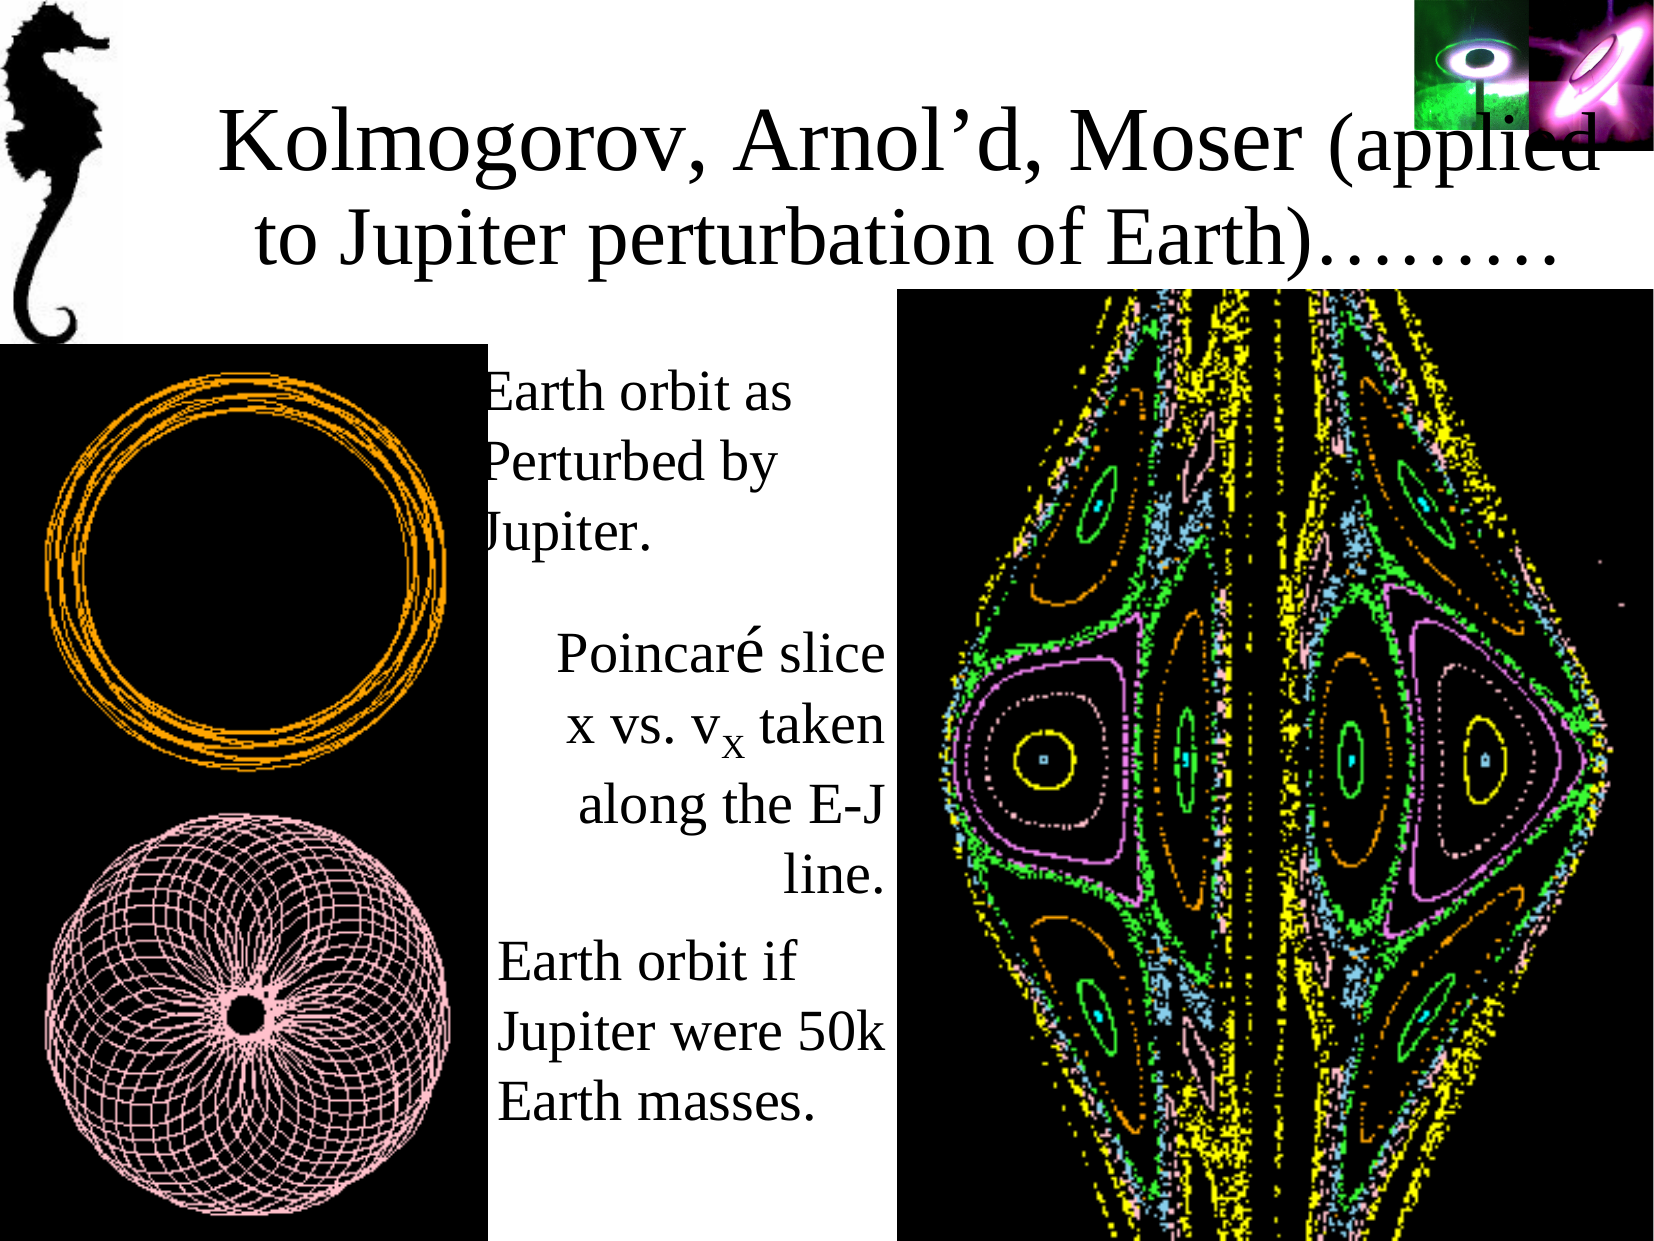

# Kolmogorov, Arnol’d, Moser (applied to Jupiter perturbation of Earth)………
Earth orbit as
Perturbed by
Jupiter.
Poincaré slice
x vs. vX taken
along the E-J
line.
Earth orbit if
Jupiter were 50k Earth masses.